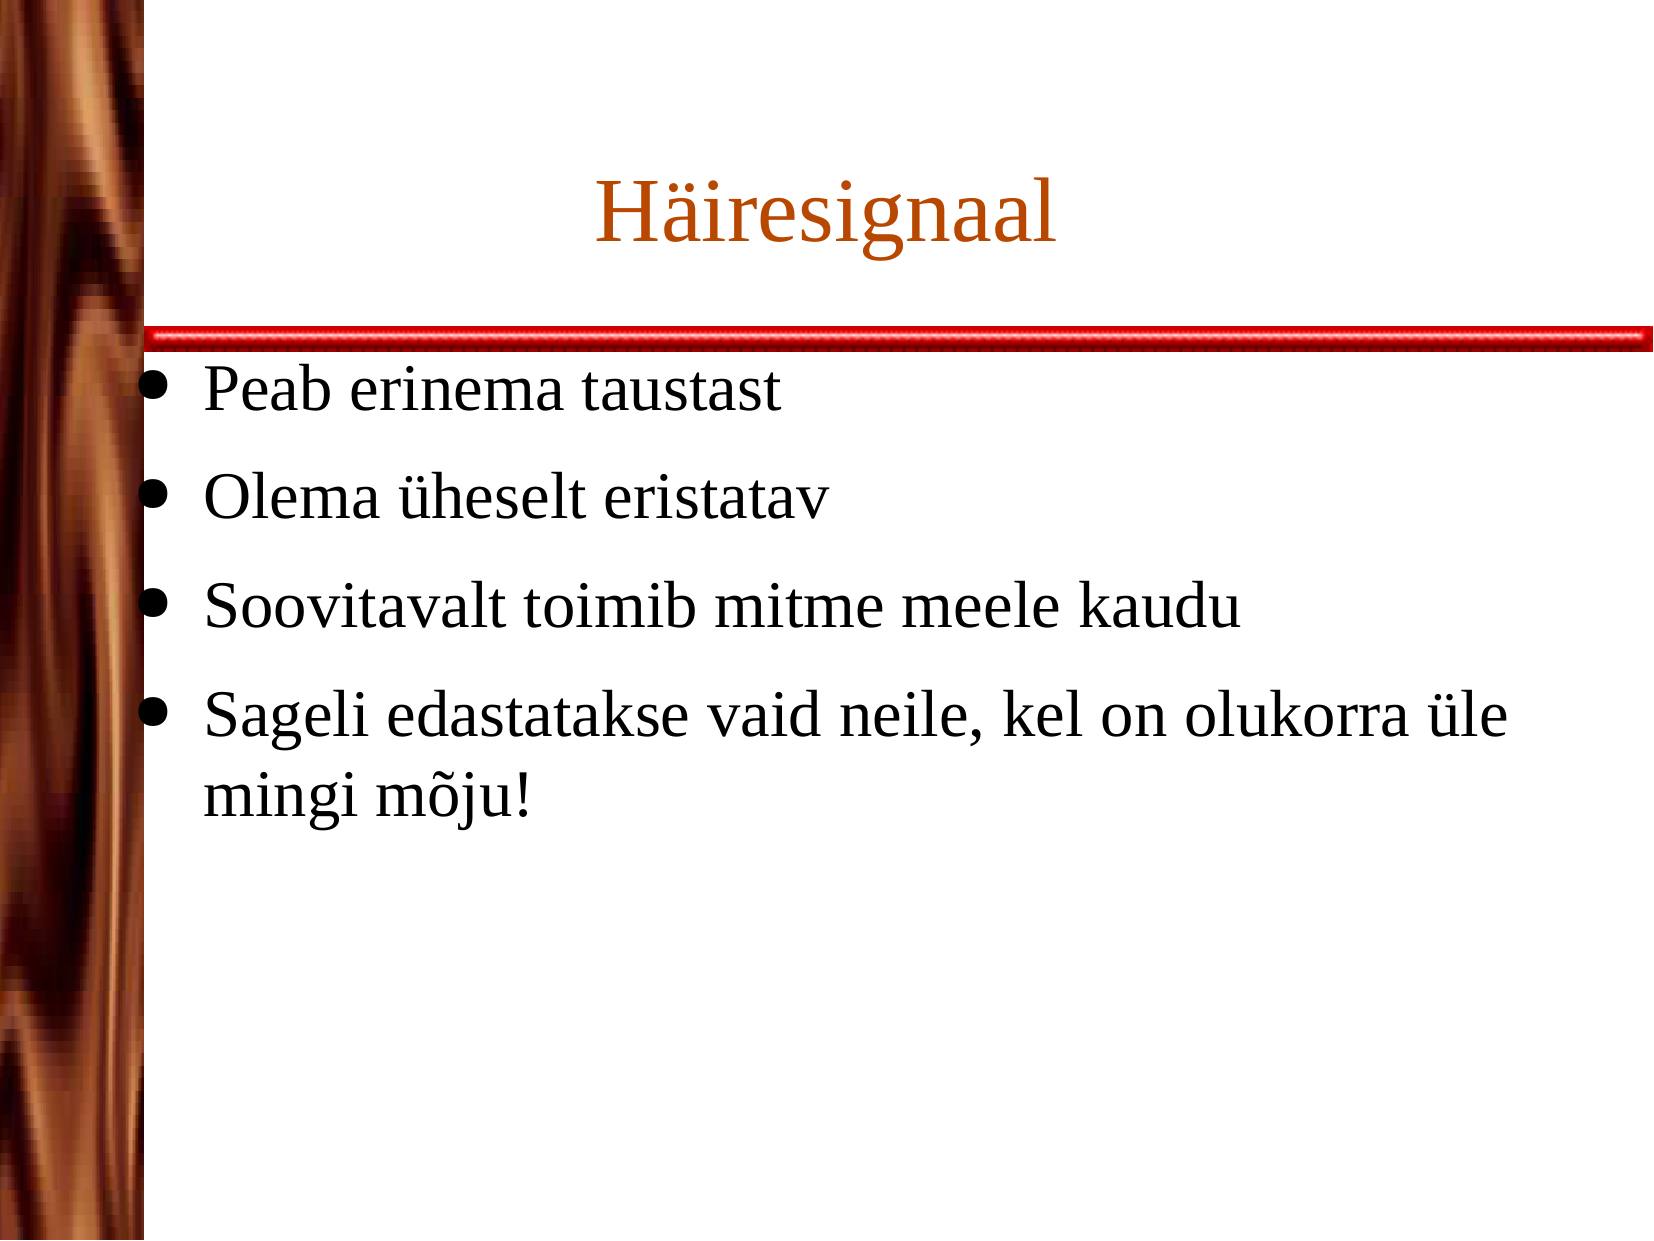

# Häiresignaal
Peab erinema taustast
Olema üheselt eristatav
Soovitavalt toimib mitme meele kaudu
Sageli edastatakse vaid neile, kel on olukorra üle mingi mõju!